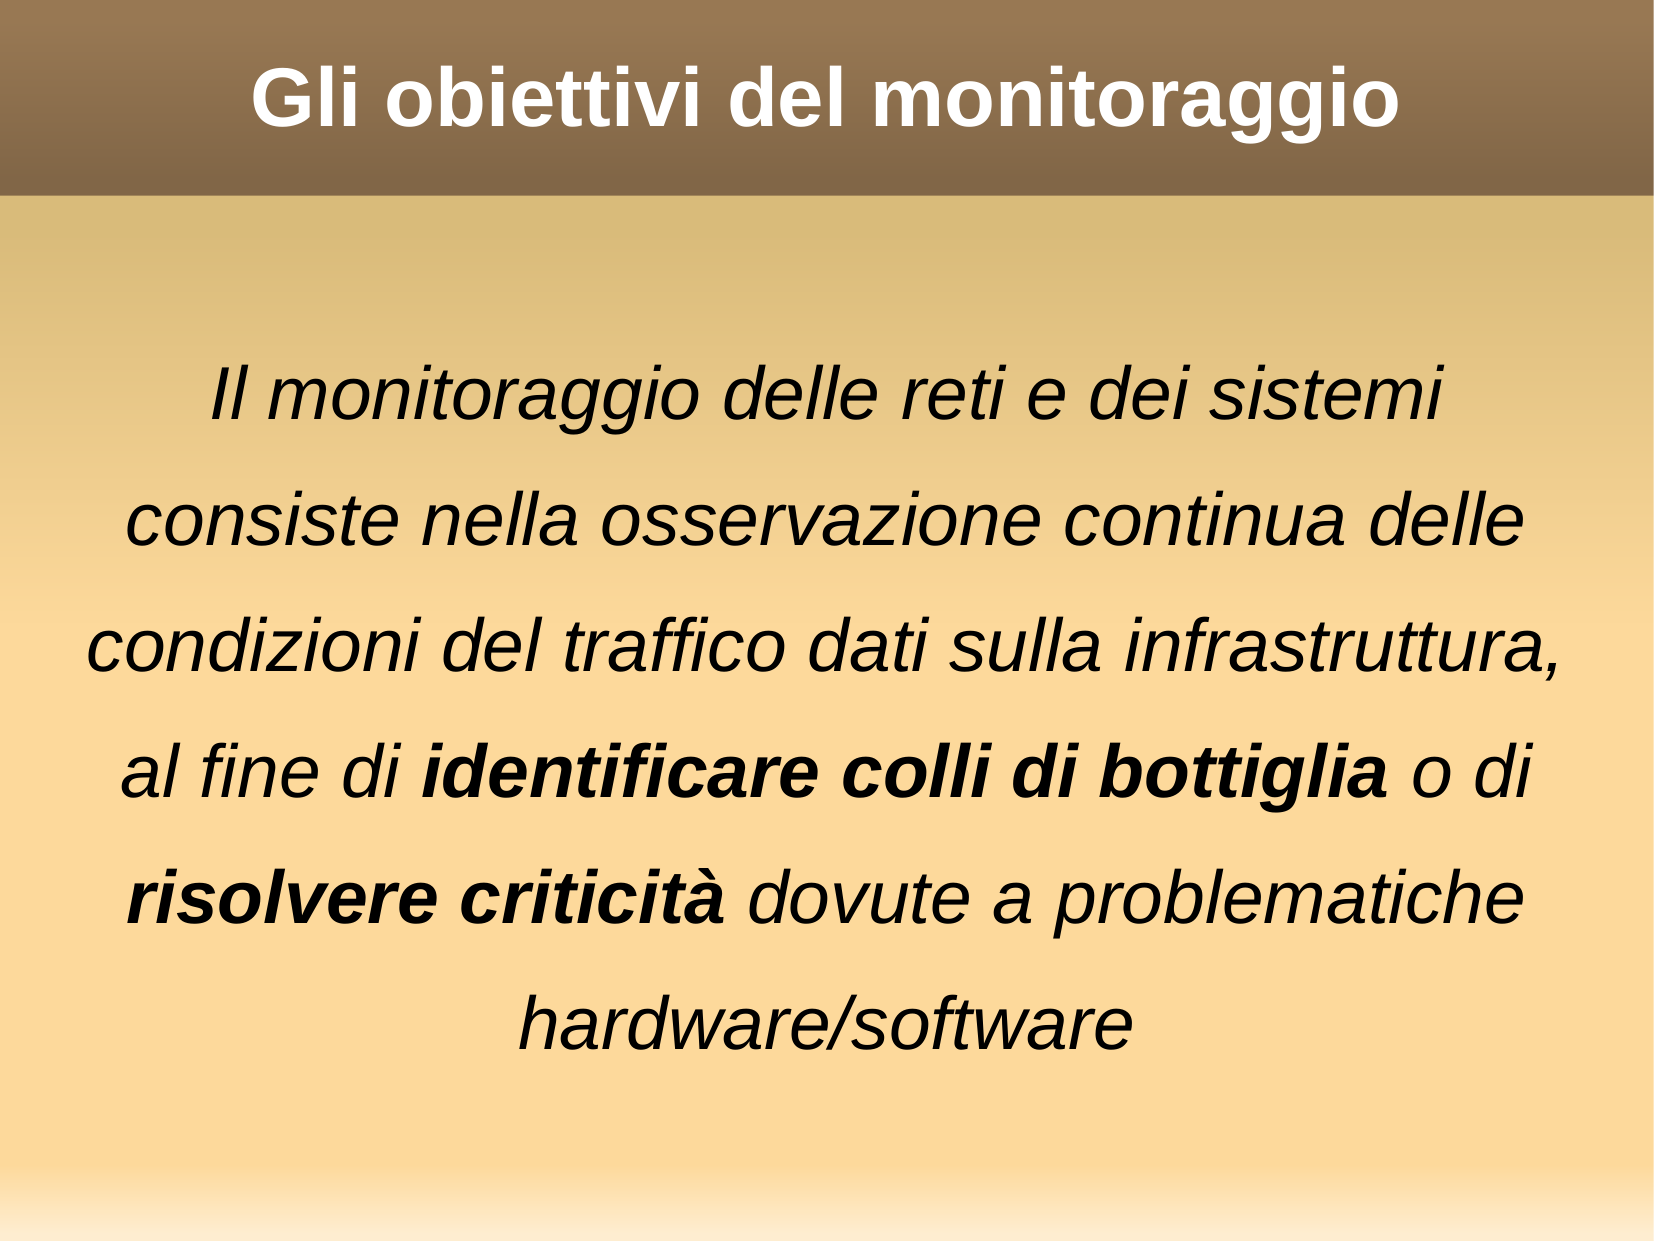

# Gli obiettivi del monitoraggio
Il monitoraggio delle reti e dei sistemi consiste nella osservazione continua delle condizioni del traffico dati sulla infrastruttura, al fine di identificare colli di bottiglia o di risolvere criticità dovute a problematiche hardware/software